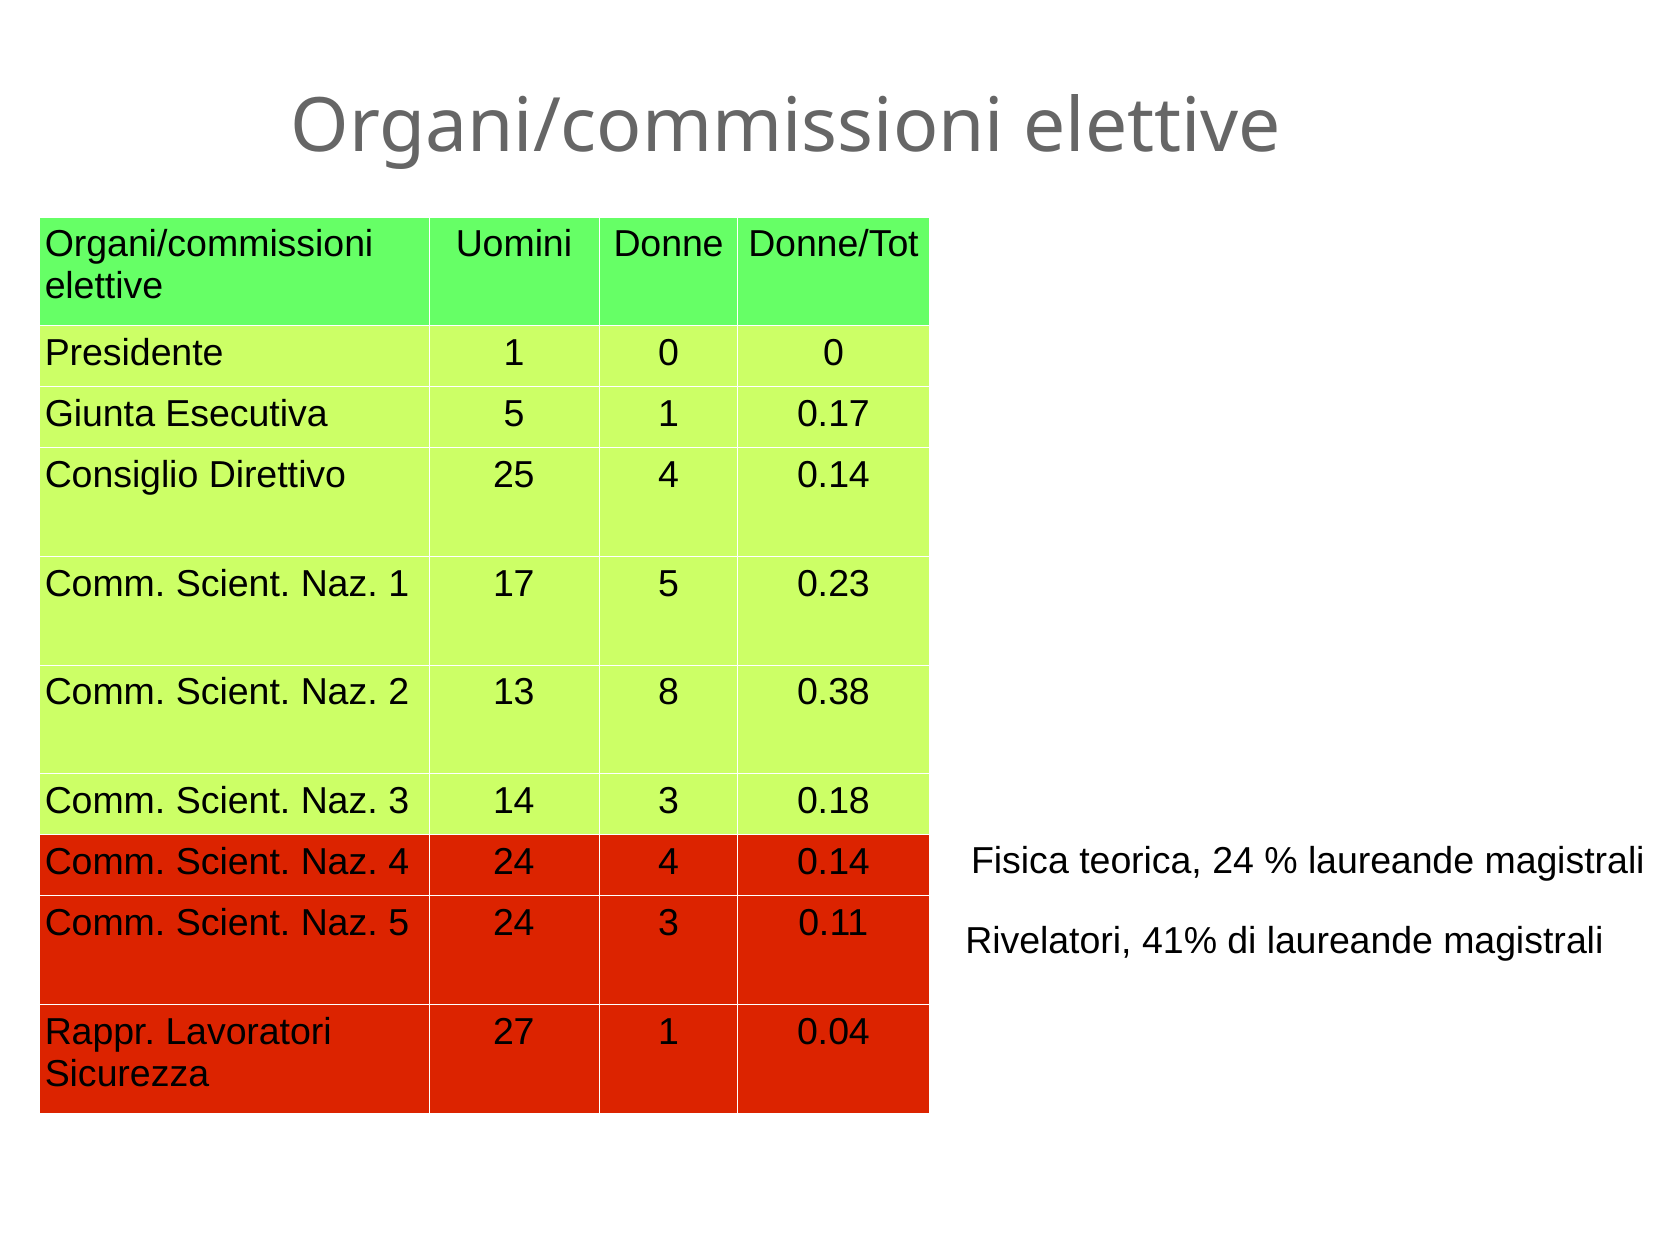

# Organi/commissioni elettive
| Organi/commissioni elettive | Uomini | Donne | Donne/Tot |
| --- | --- | --- | --- |
| Presidente | 1 | 0 | 0 |
| Giunta Esecutiva | 5 | 1 | 0.17 |
| Consiglio Direttivo | 25 | 4 | 0.14 |
| Comm. Scient. Naz. 1 | 17 | 5 | 0.23 |
| Comm. Scient. Naz. 2 | 13 | 8 | 0.38 |
| Comm. Scient. Naz. 3 | 14 | 3 | 0.18 |
| Comm. Scient. Naz. 4 | 24 | 4 | 0.14 |
| Comm. Scient. Naz. 5 | 24 | 3 | 0.11 |
| Rappr. Lavoratori Sicurezza | 27 | 1 | 0.04 |
Fisica teorica, 24 % laureande magistrali
Rivelatori, 41% di laureande magistrali